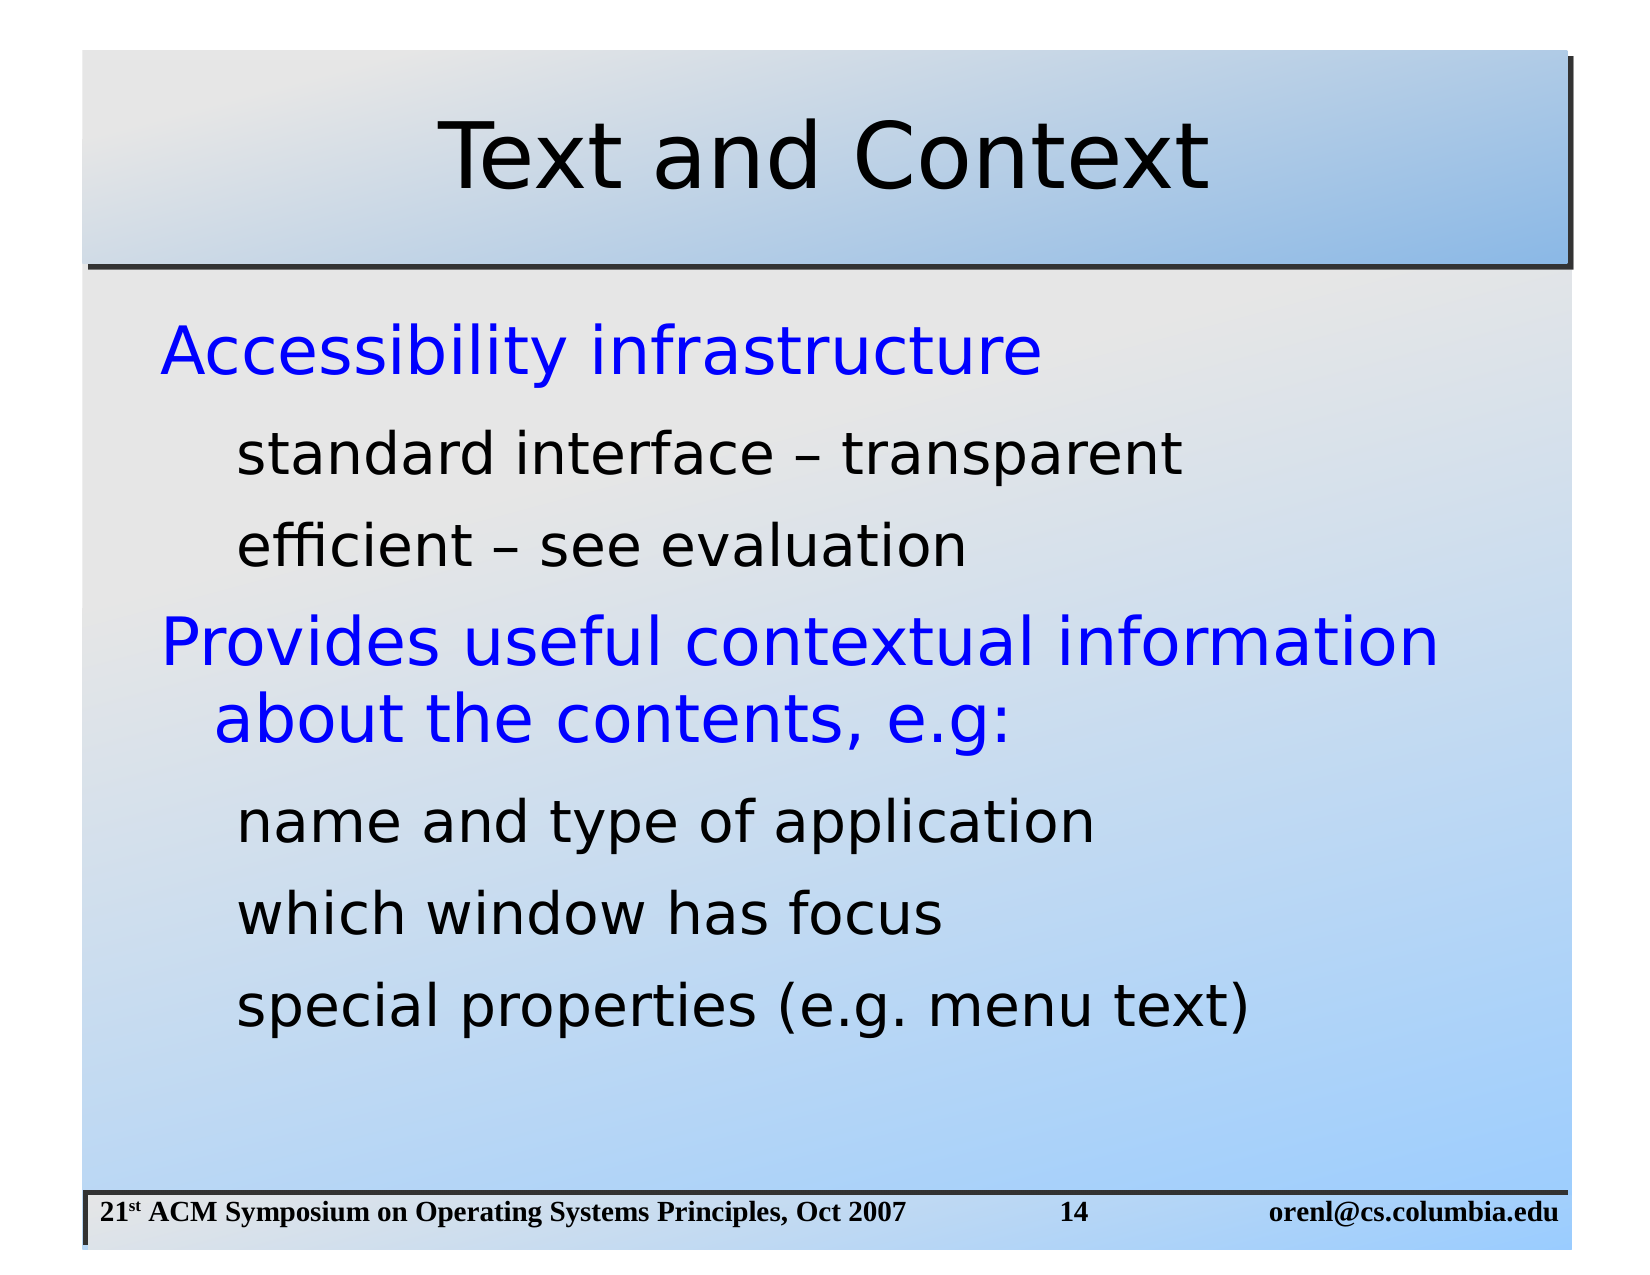

# Text and Context
Accessibility infrastructure
standard interface – transparent
efficient – see evaluation
Provides useful contextual information about the contents, e.g:
name and type of application
which window has focus
special properties (e.g. menu text)